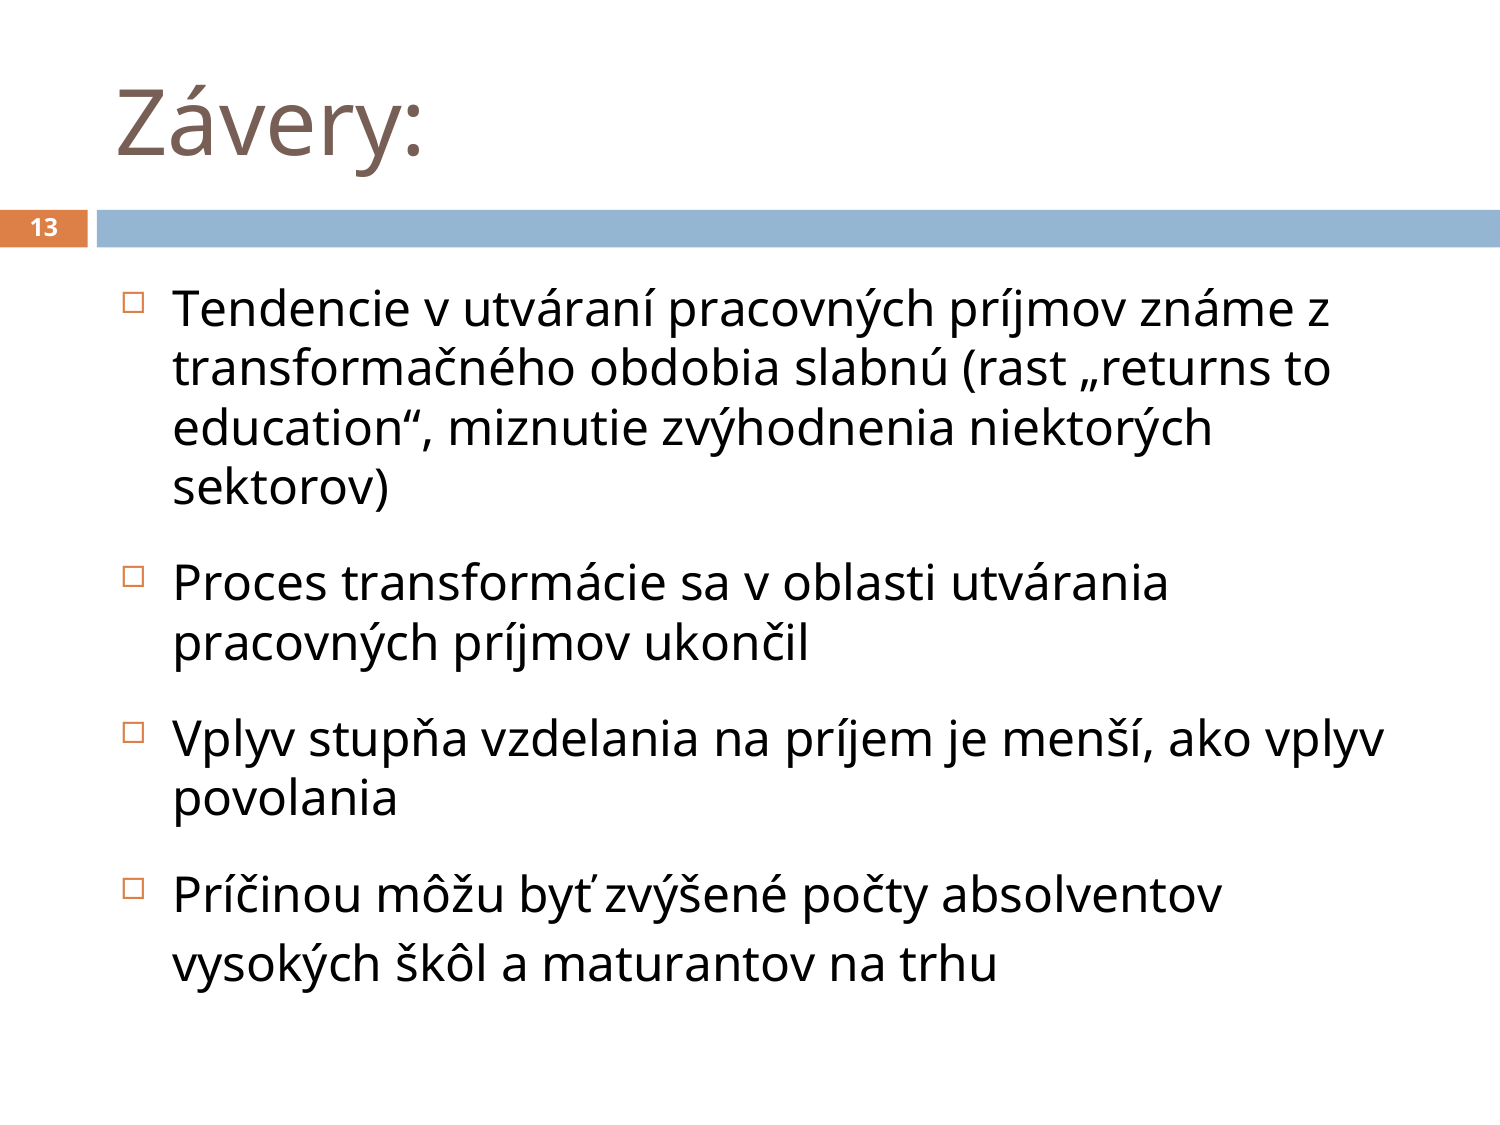

# Závery:
Tendencie v utváraní pracovných príjmov známe z transformačného obdobia slabnú (rast „returns to education“, miznutie zvýhodnenia niektorých sektorov)
Proces transformácie sa v oblasti utvárania pracovných príjmov ukončil
Vplyv stupňa vzdelania na príjem je menší, ako vplyv povolania
Príčinou môžu byť zvýšené počty absolventov vysokých škôl a maturantov na trhu